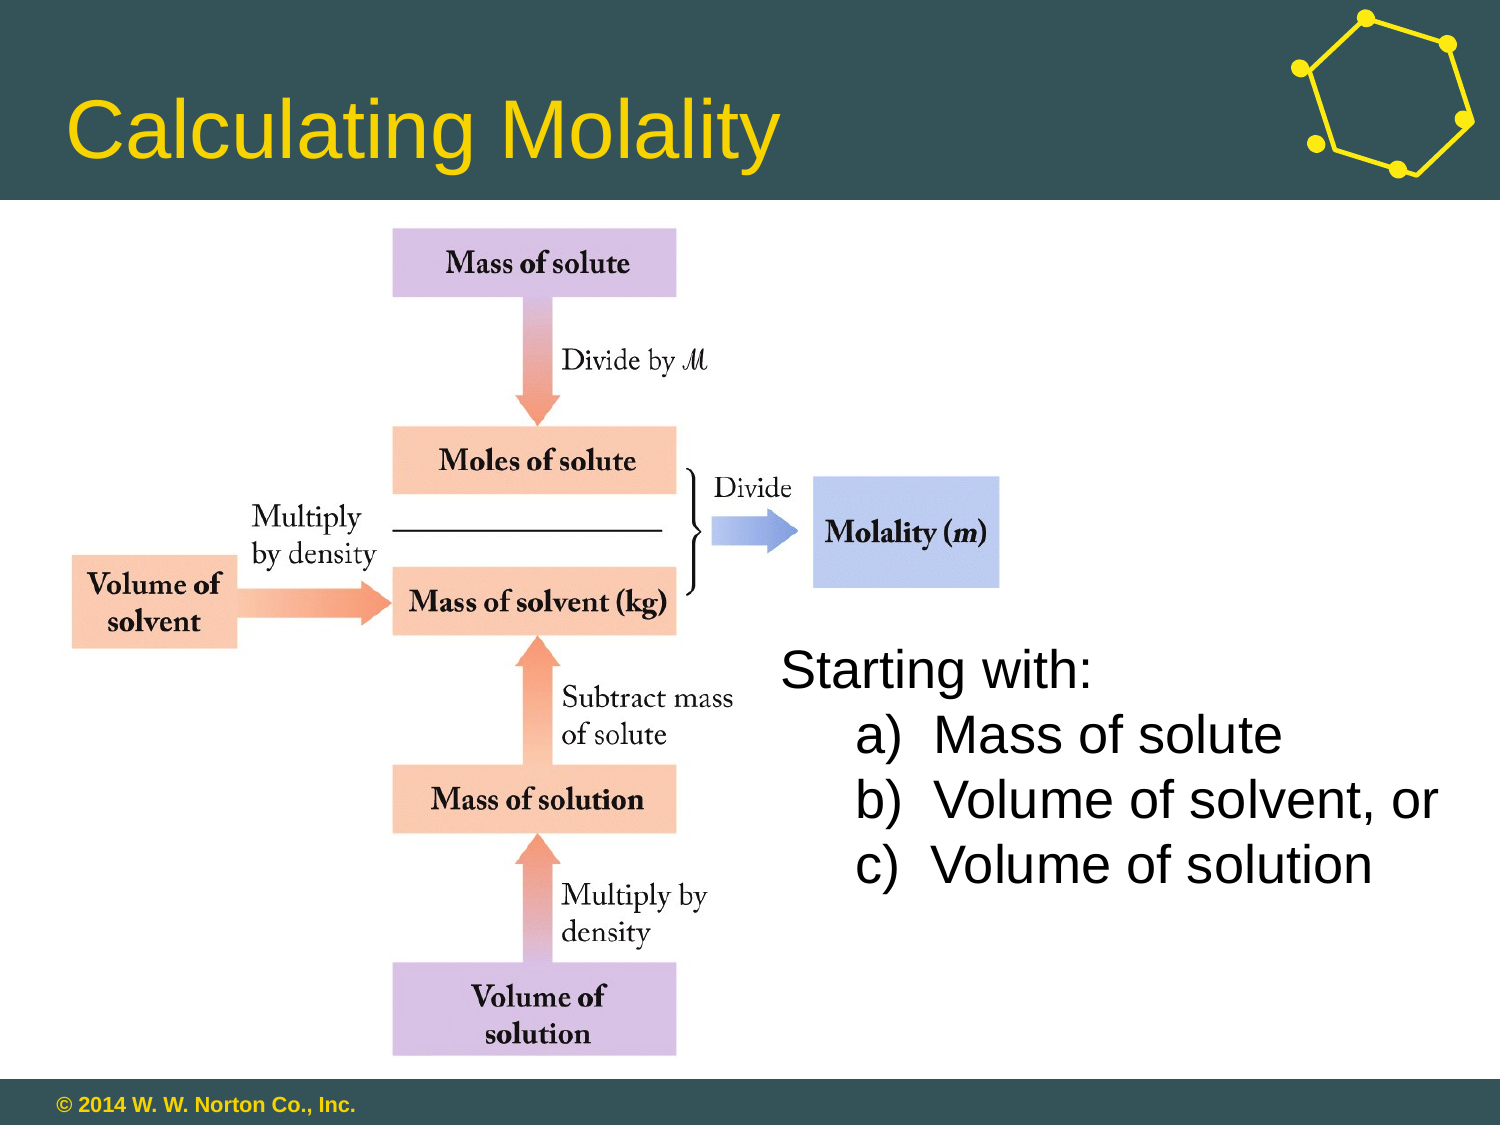

# Calculating Molality
Starting with:
 a) Mass of solute
 b) Volume of solvent, or
 c) Volume of solution